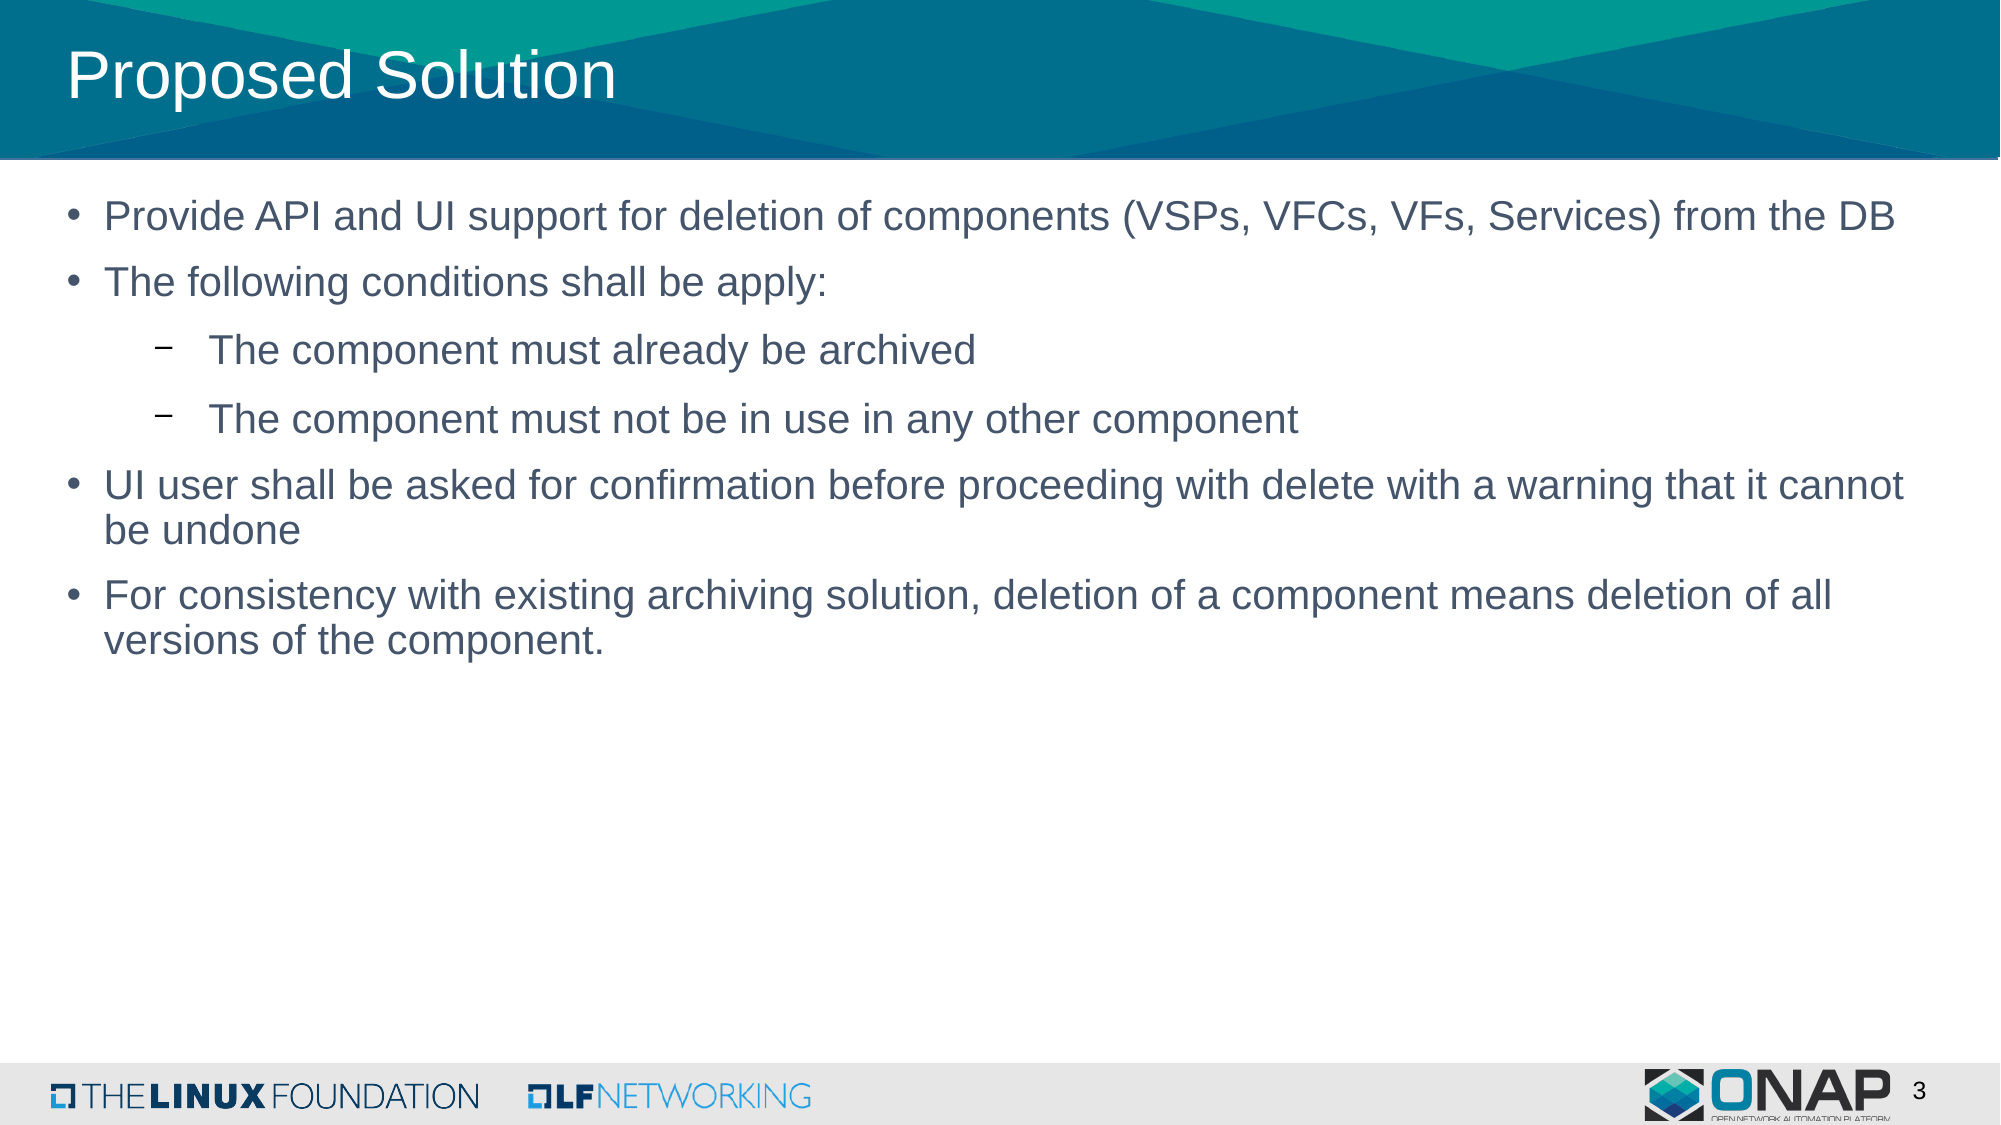

# Proposed Solution
Provide API and UI support for deletion of components (VSPs, VFCs, VFs, Services) from the DB
The following conditions shall be apply:
The component must already be archived
The component must not be in use in any other component
UI user shall be asked for confirmation before proceeding with delete with a warning that it cannot be undone
For consistency with existing archiving solution, deletion of a component means deletion of all versions of the component.